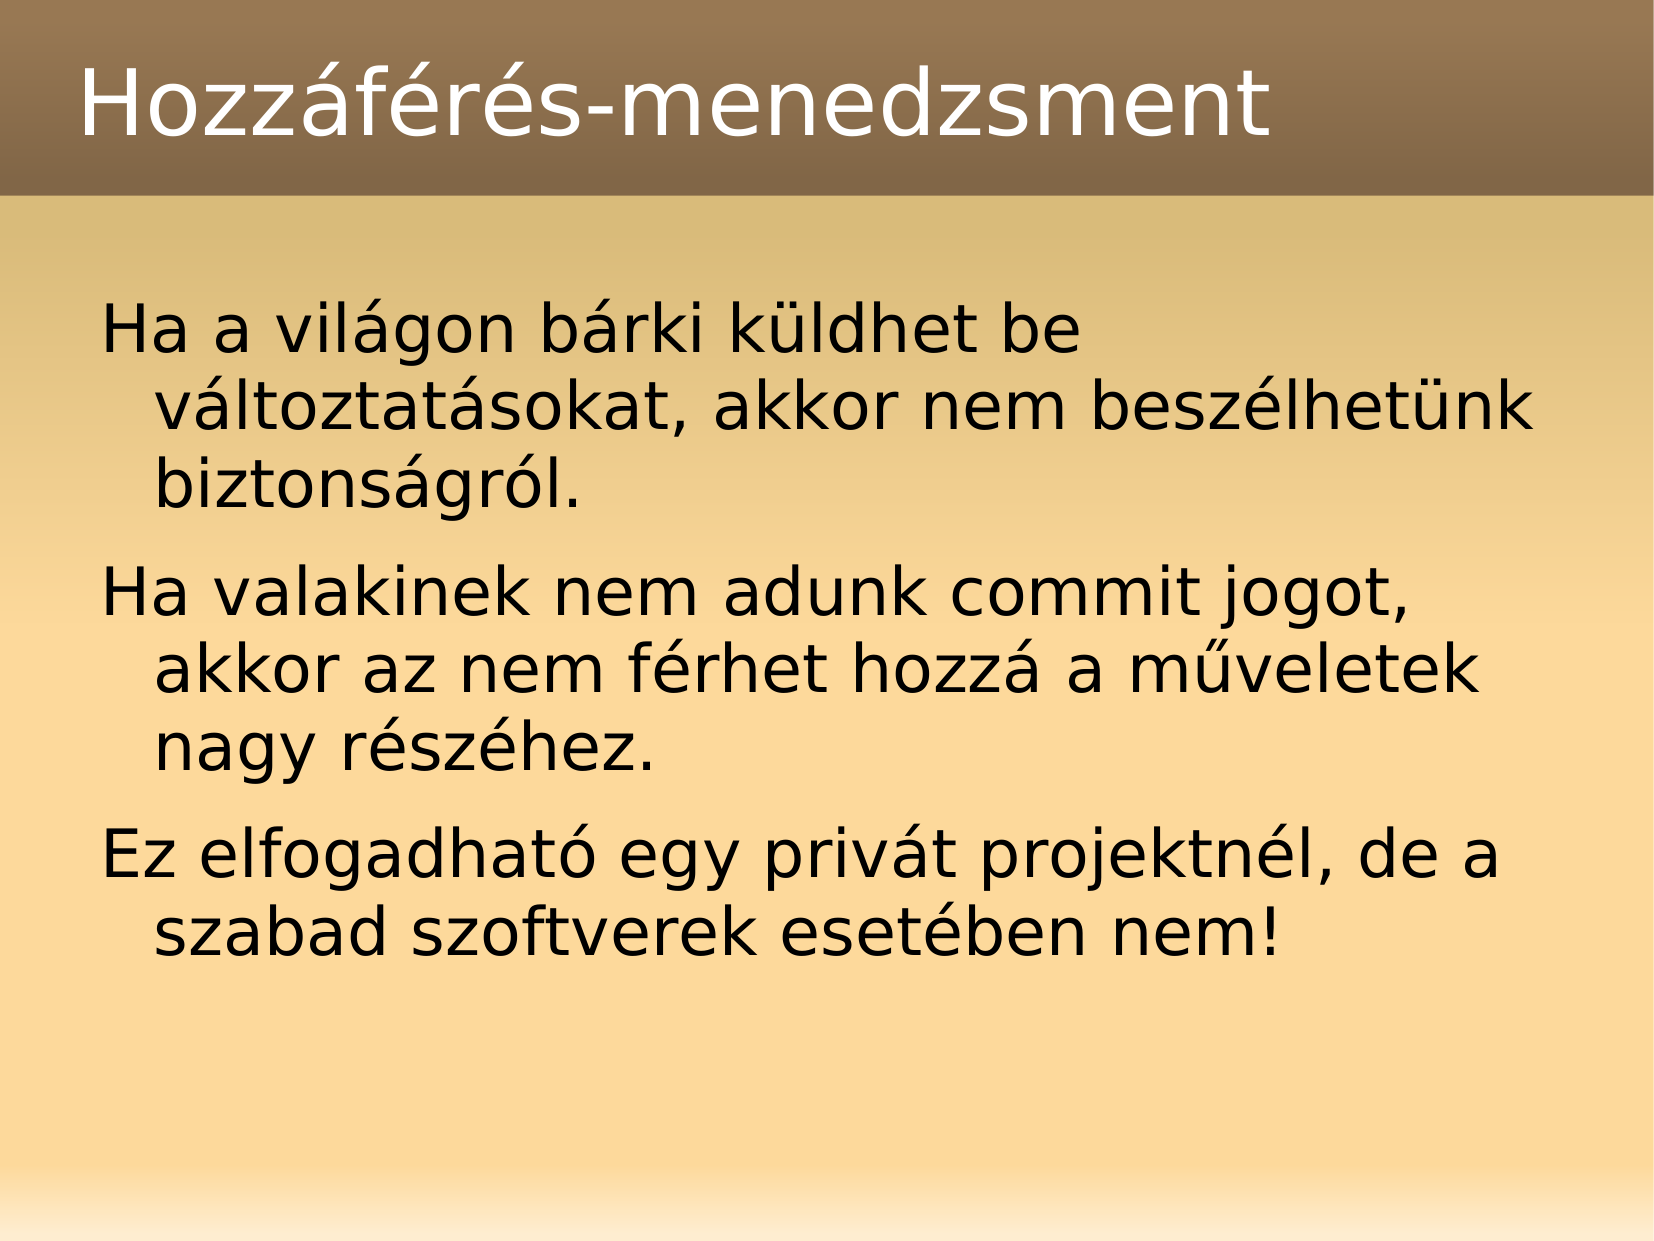

# Hozzáférés-menedzsment
Ha a világon bárki küldhet be változtatásokat, akkor nem beszélhetünk biztonságról.
Ha valakinek nem adunk commit jogot, akkor az nem férhet hozzá a műveletek nagy részéhez.
Ez elfogadható egy privát projektnél, de a szabad szoftverek esetében nem!